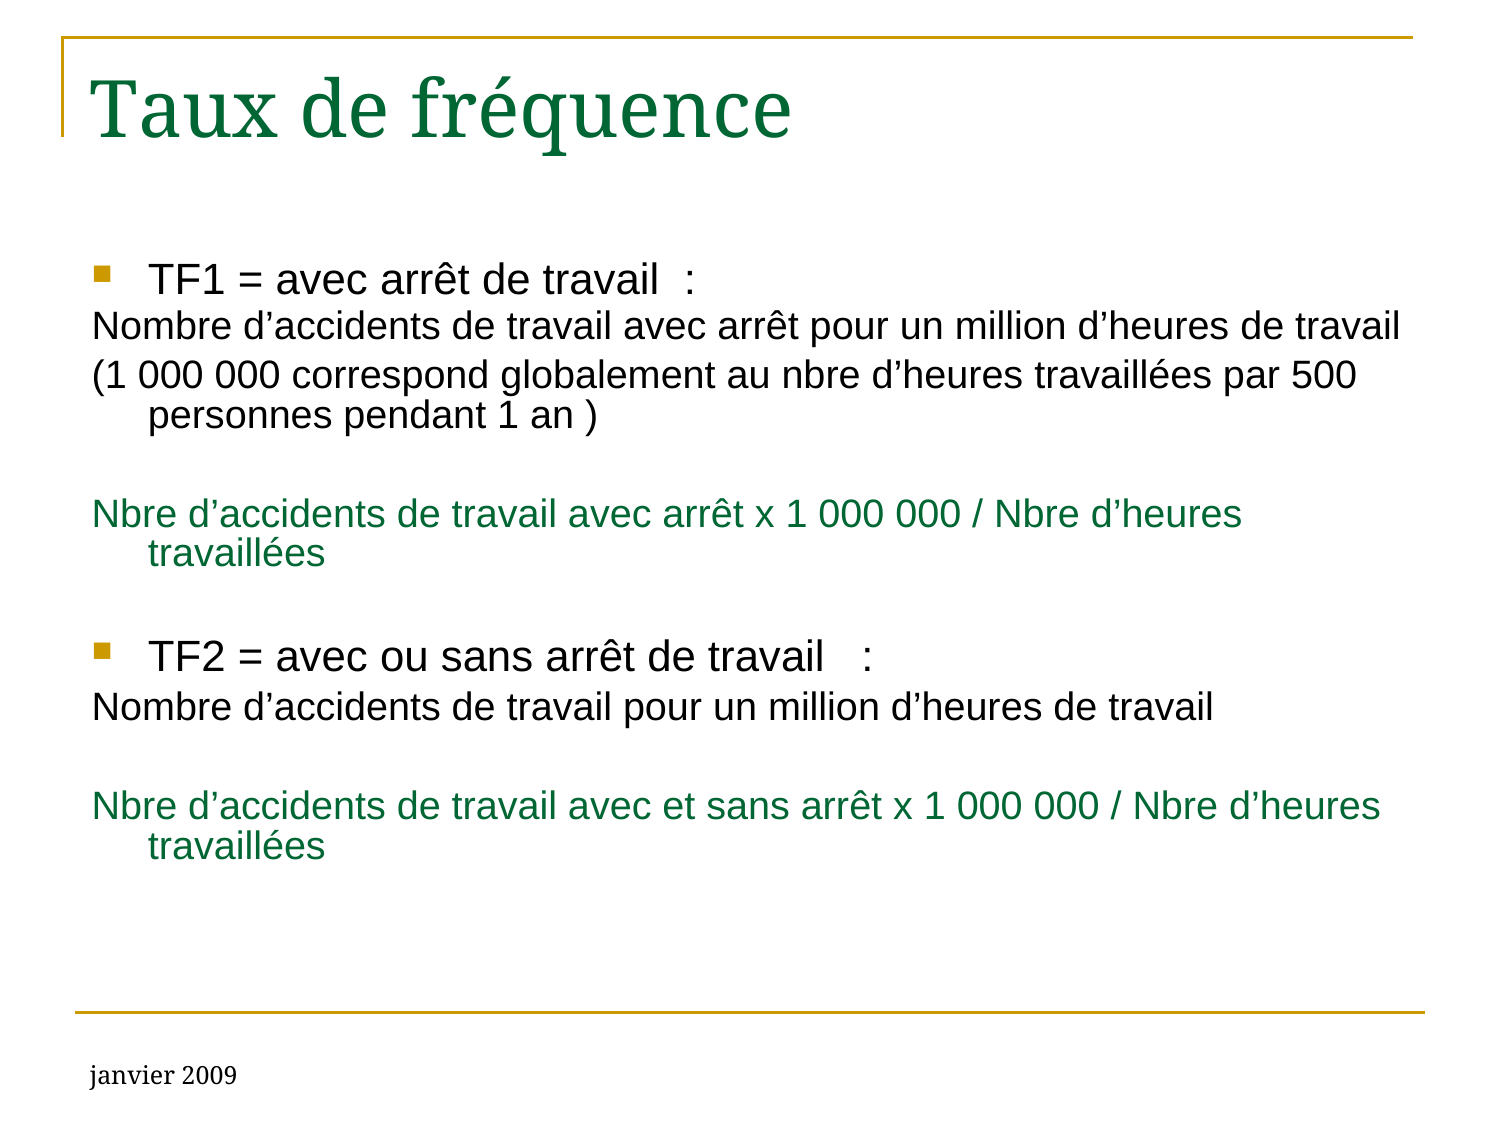

# Taux de fréquence
TF1 = avec arrêt de travail :
Nombre d’accidents de travail avec arrêt pour un million d’heures de travail
(1 000 000 correspond globalement au nbre d’heures travaillées par 500 personnes pendant 1 an )
Nbre d’accidents de travail avec arrêt x 1 000 000 / Nbre d’heures travaillées
TF2 = avec ou sans arrêt de travail :
Nombre d’accidents de travail pour un million d’heures de travail
Nbre d’accidents de travail avec et sans arrêt x 1 000 000 / Nbre d’heures travaillées
janvier 2009